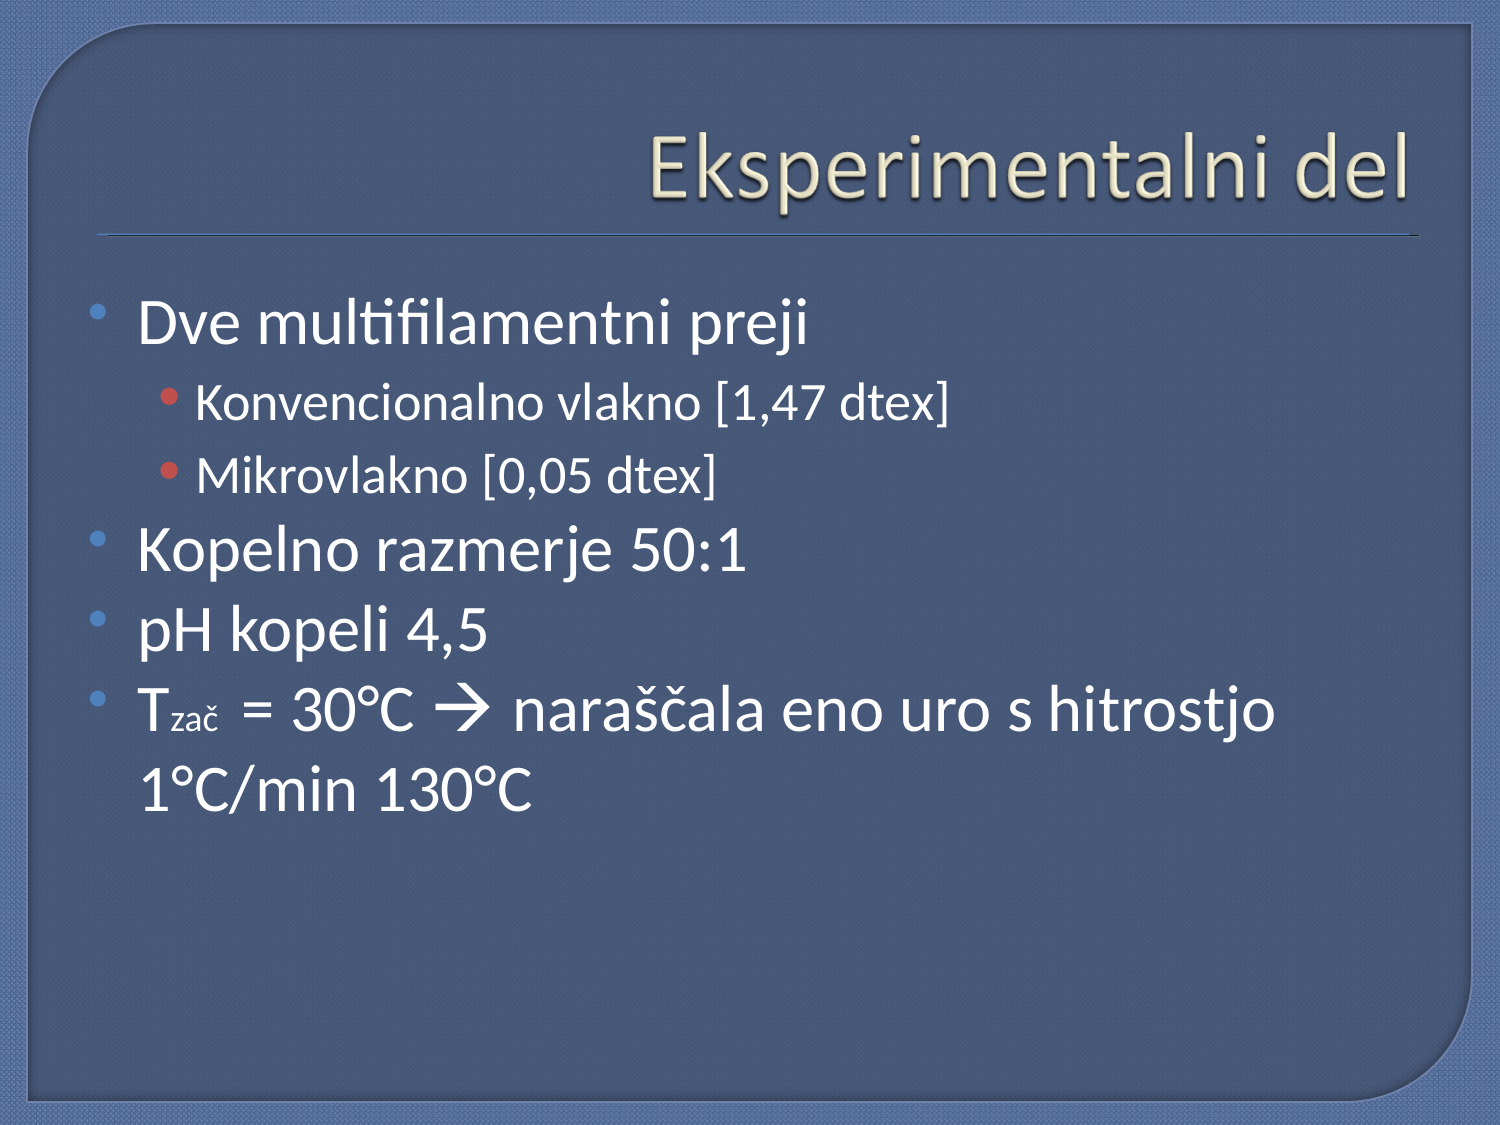

# Dve multifilamentni preji
Konvencionalno vlakno [1,47 dtex]
Mikrovlakno [0,05 dtex]
Kopelno razmerje 50:1
pH kopeli 4,5
Tzač = 30°C  naraščala eno uro s hitrostjo 1°C/min 130°C